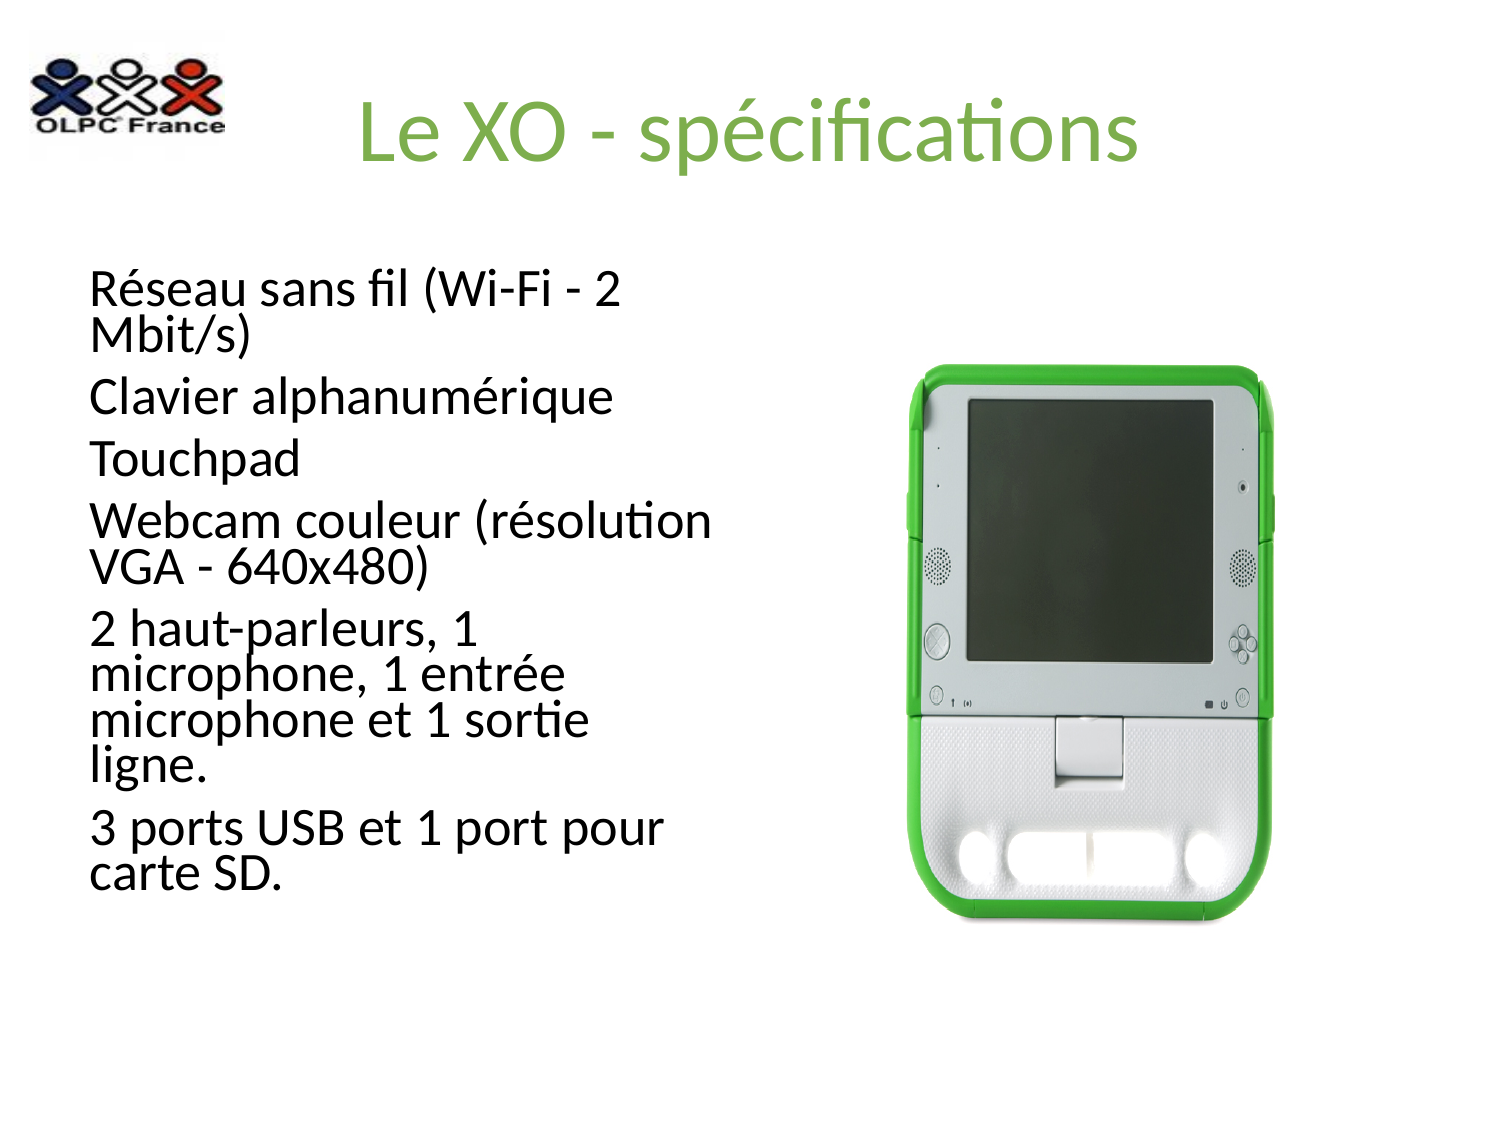

# Le XO - spécifications
Réseau sans fil (Wi-Fi - 2 Mbit/s)
Clavier alphanumérique
Touchpad
Webcam couleur (résolution VGA - 640x480)
2 haut-parleurs, 1 microphone, 1 entrée microphone et 1 sortie ligne.
3 ports USB et 1 port pour carte SD.